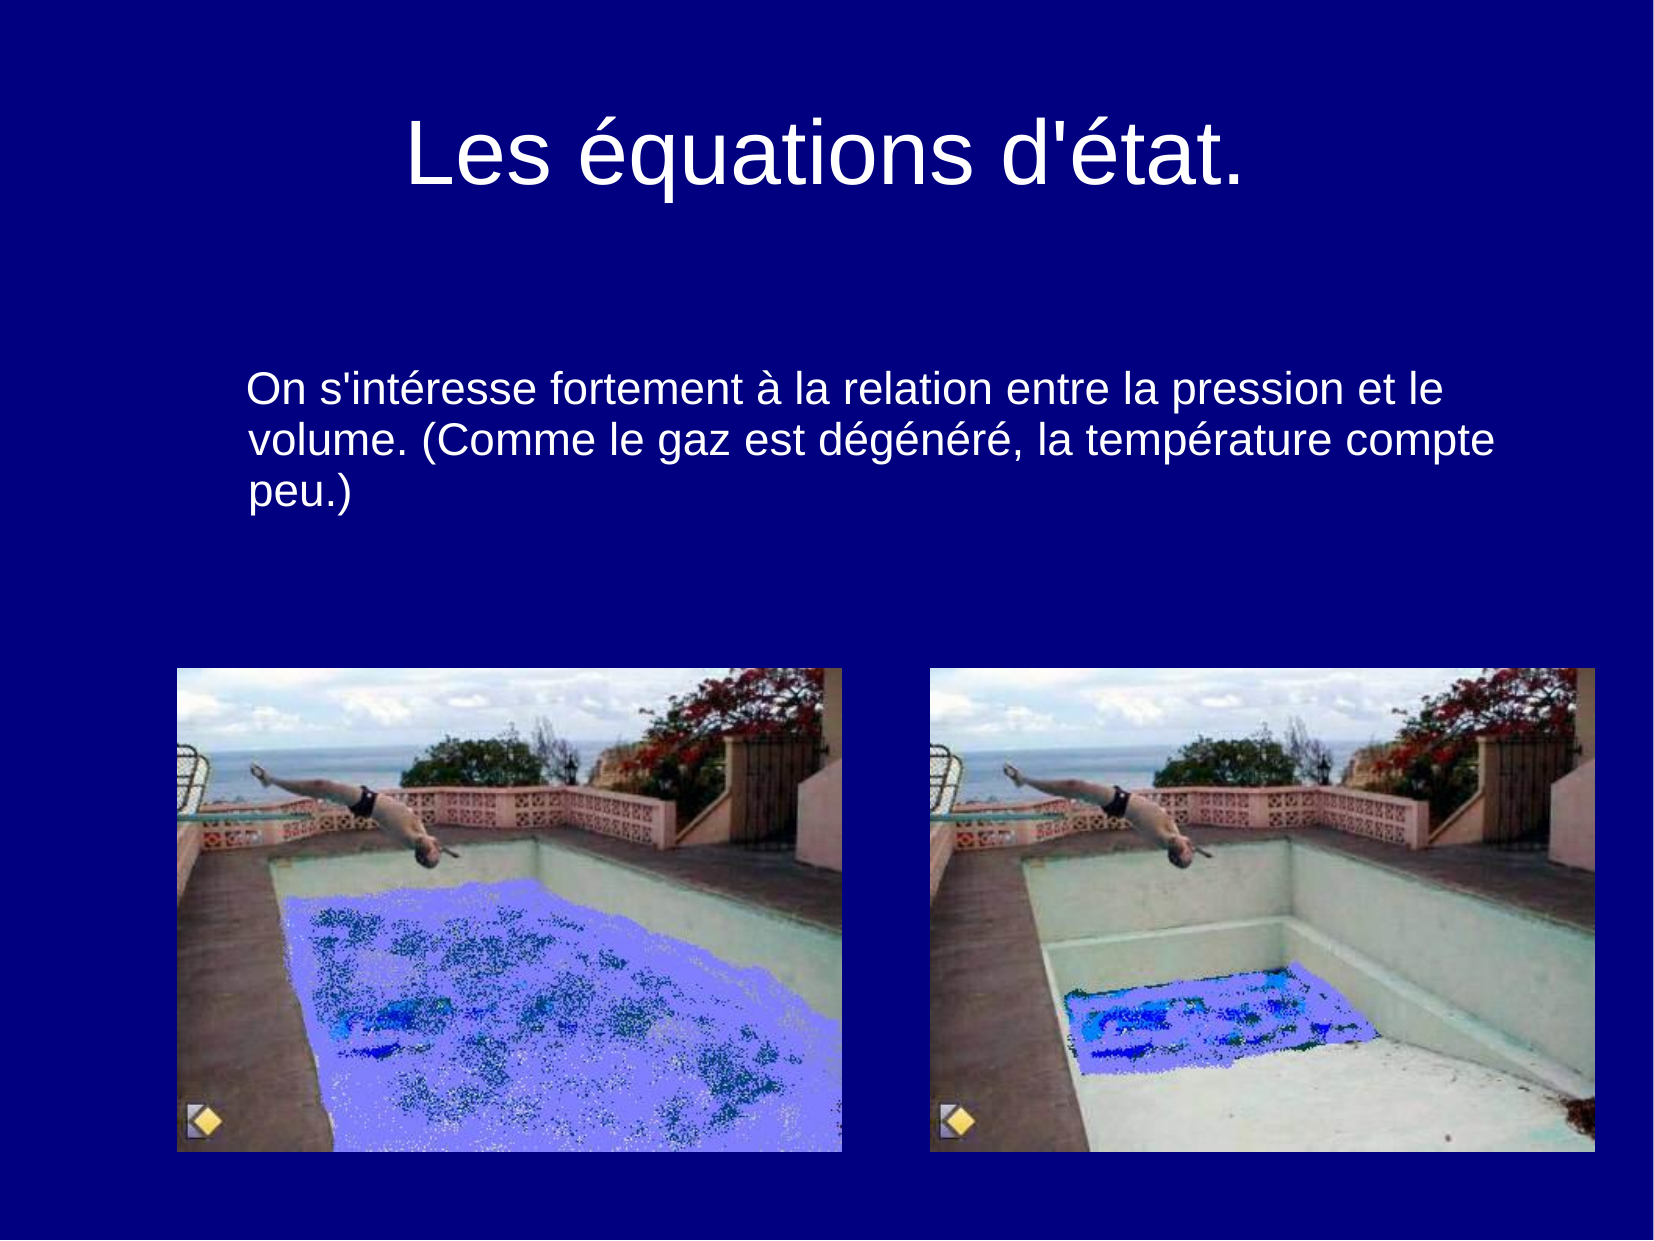

# Les équations d'état.
 On s'intéresse fortement à la relation entre la pression et le volume. (Comme le gaz est dégénéré, la température compte peu.)